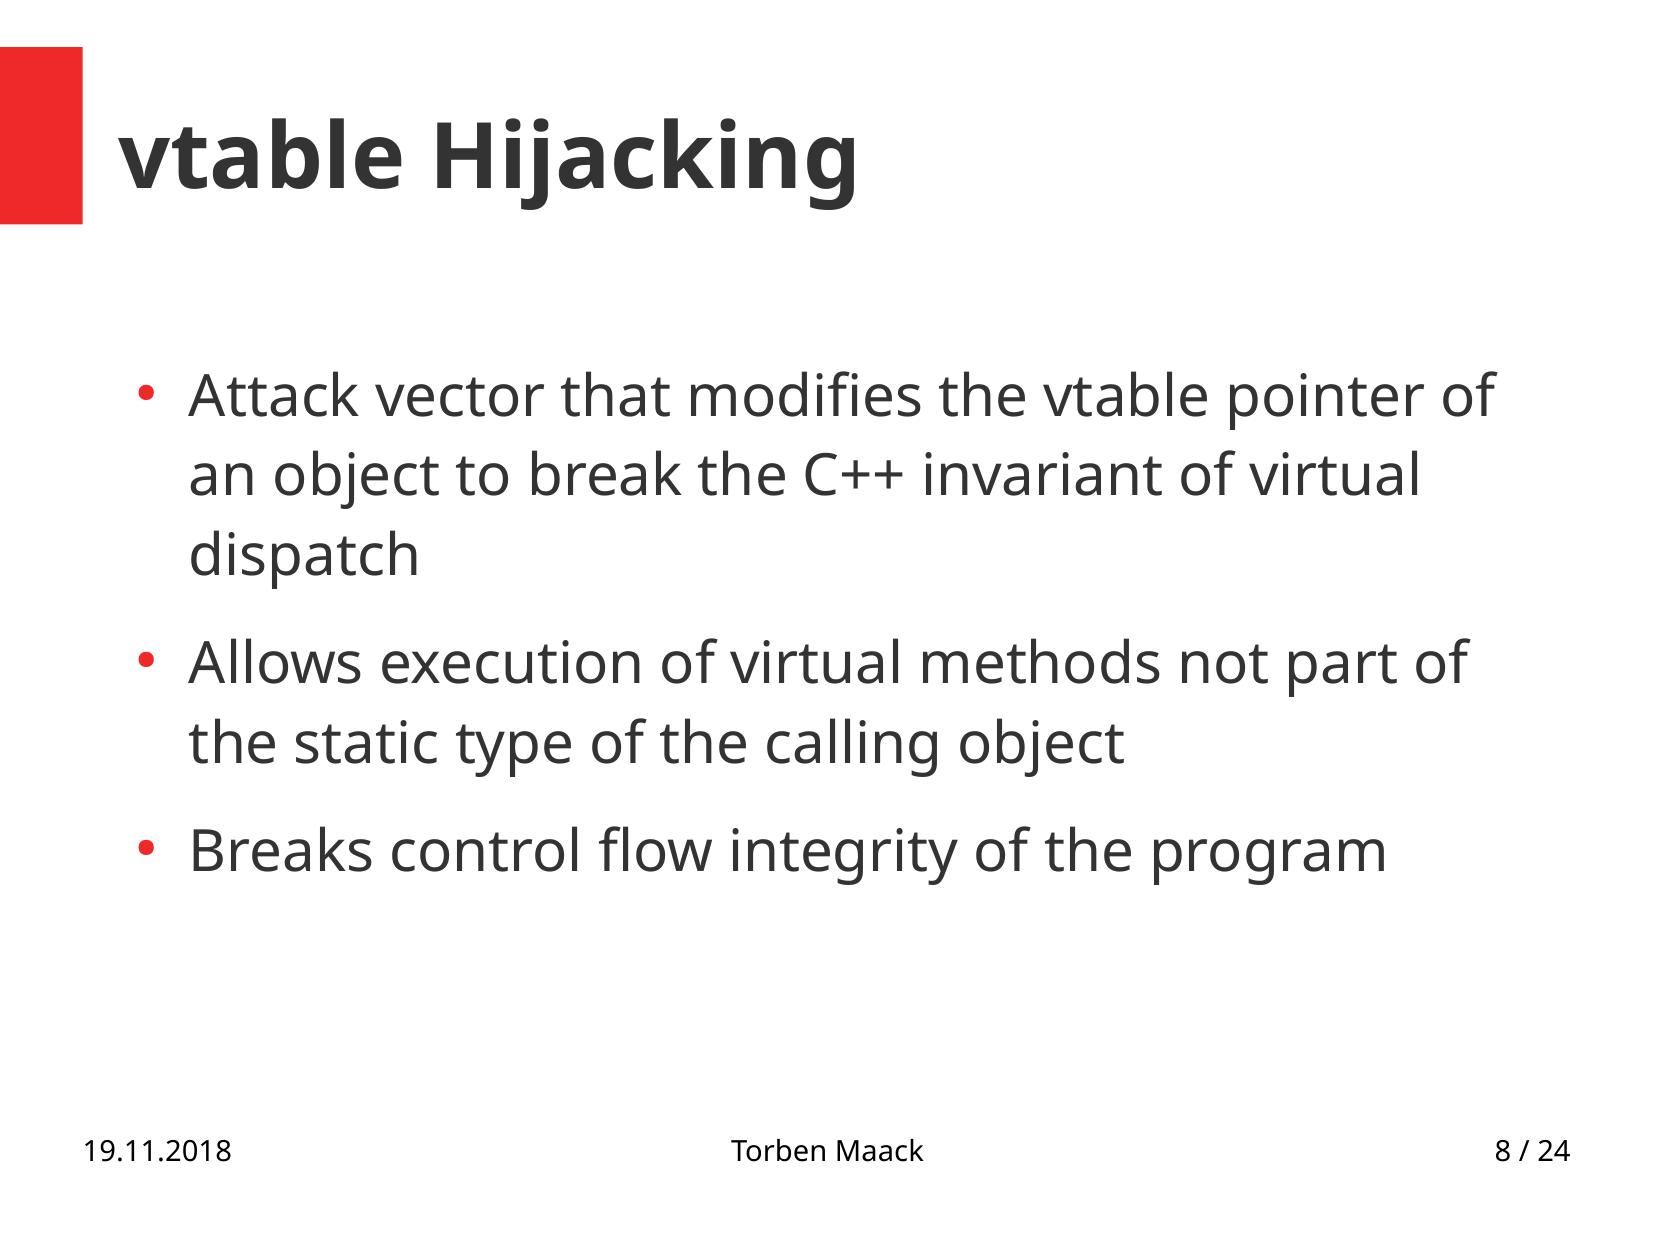

# vtable Hijacking
Attack vector that modifies the vtable pointer of an object to break the C++ invariant of virtual dispatch
Allows execution of virtual methods not part of the static type of the calling object
Breaks control flow integrity of the program
19.11.2018
Torben Maack
8